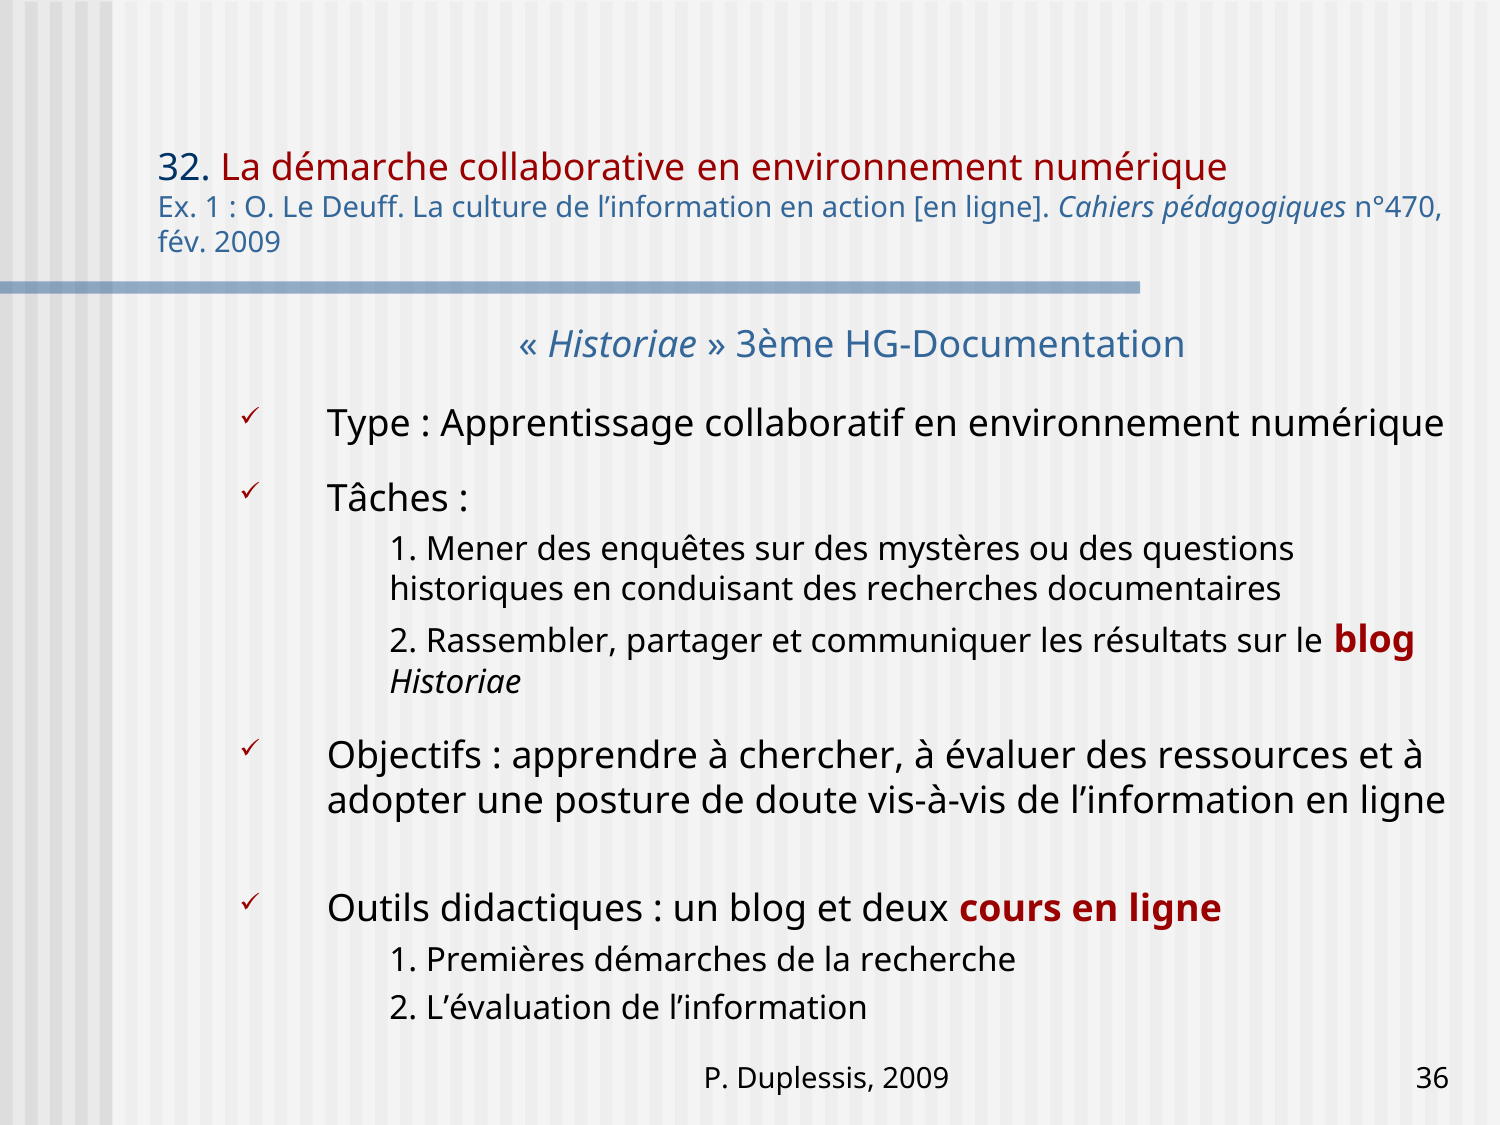

# 32. La démarche collaborative en environnement numérique Ex. 1 : O. Le Deuff. La culture de l’information en action [en ligne]. Cahiers pédagogiques n°470, fév. 2009
« Historiae » 3ème HG-Documentation
Type : Apprentissage collaboratif en environnement numérique
Tâches :
	1. Mener des enquêtes sur des mystères ou des questions historiques en conduisant des recherches documentaires
	2. Rassembler, partager et communiquer les résultats sur le blog Historiae
Objectifs : apprendre à chercher, à évaluer des ressources et à adopter une posture de doute vis-à-vis de l’information en ligne
Outils didactiques : un blog et deux cours en ligne
	1. Premières démarches de la recherche
	2. L’évaluation de l’information
P. Duplessis, 2009
36